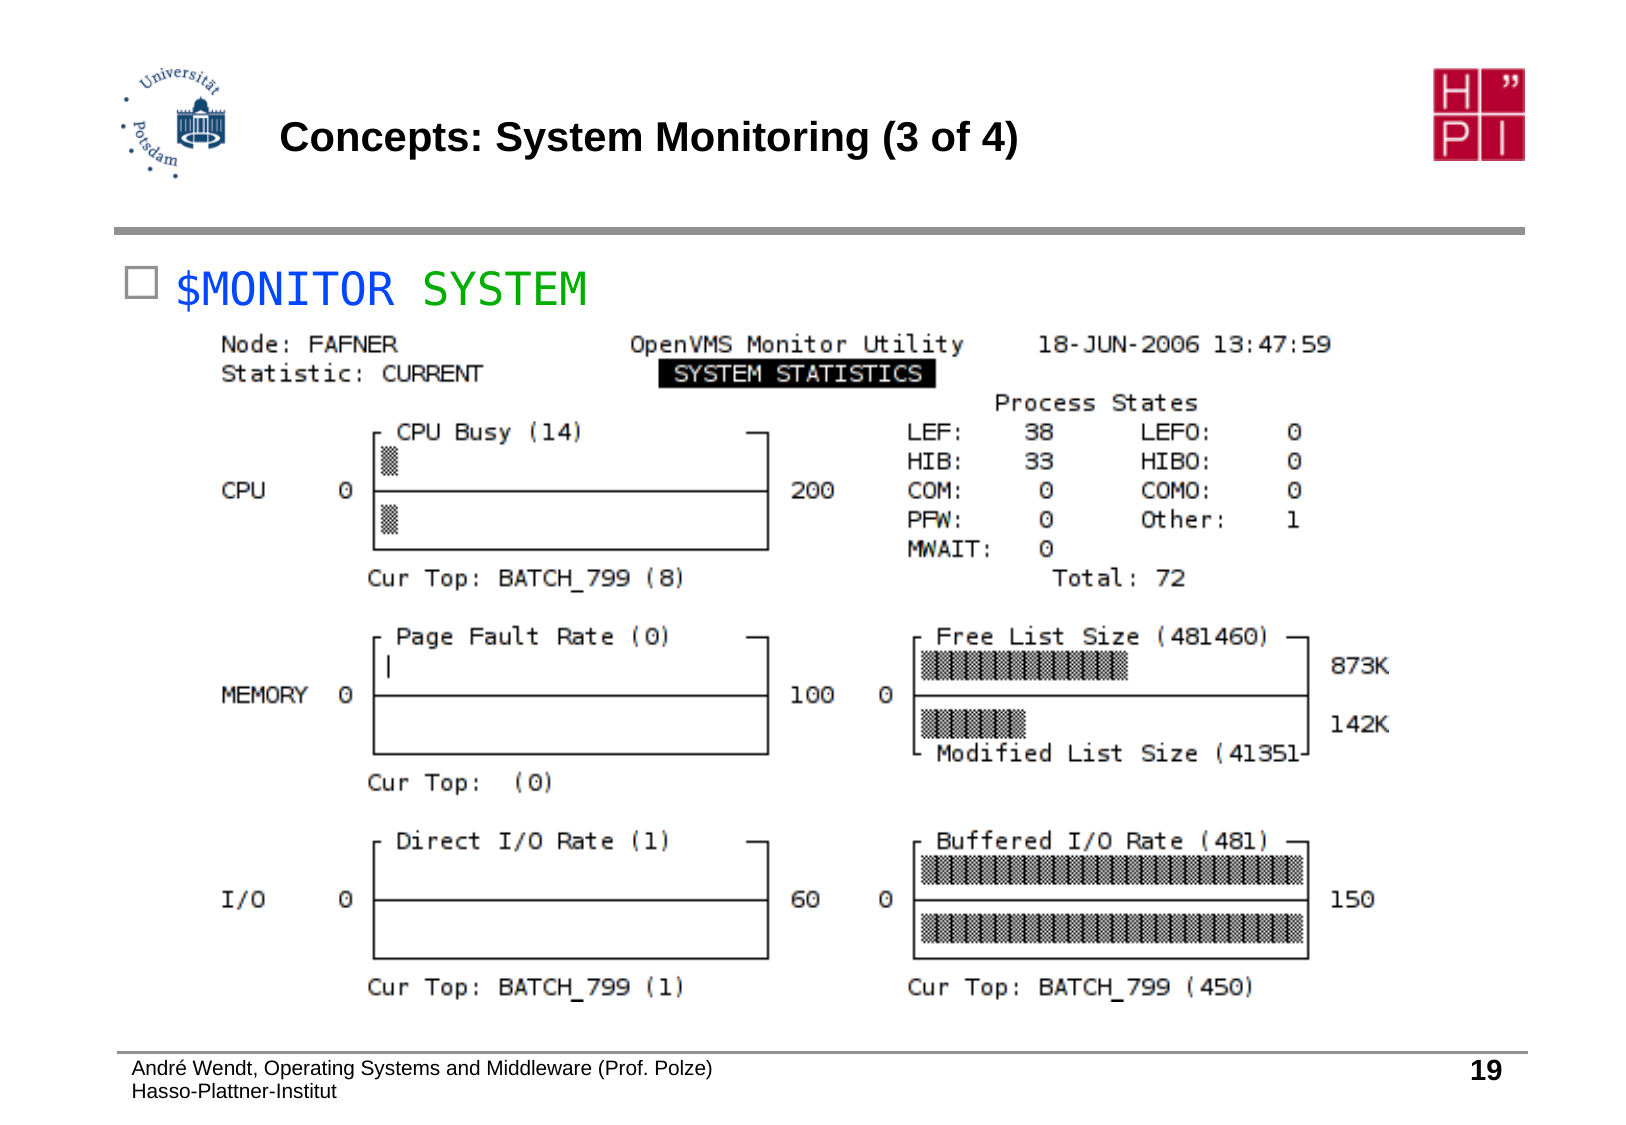

# Concepts: System Monitoring (3 of 4)
$MONITOR SYSTEM